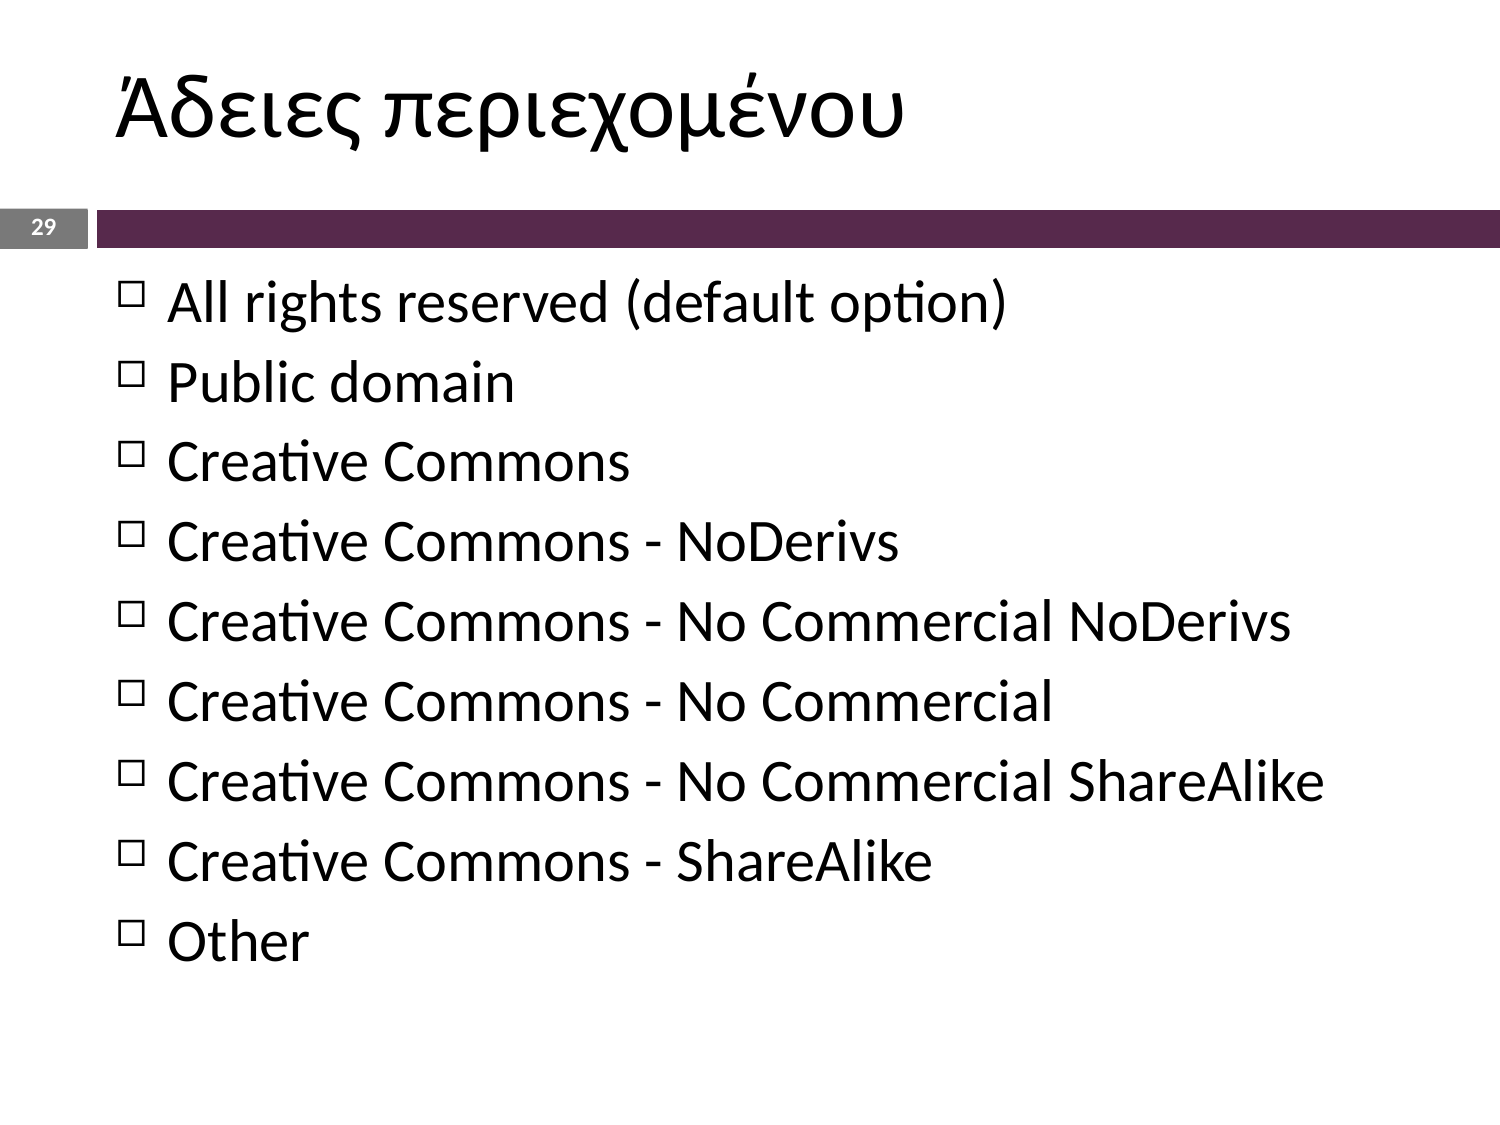

# Άδειες περιεχομένου
All rights reserved (default option)
Public domain
Creative Commons
Creative Commons - NoDerivs
Creative Commons - No Commercial NoDerivs
Creative Commons - No Commercial
Creative Commons - No Commercial ShareAlike
Creative Commons - ShareAlike
Other